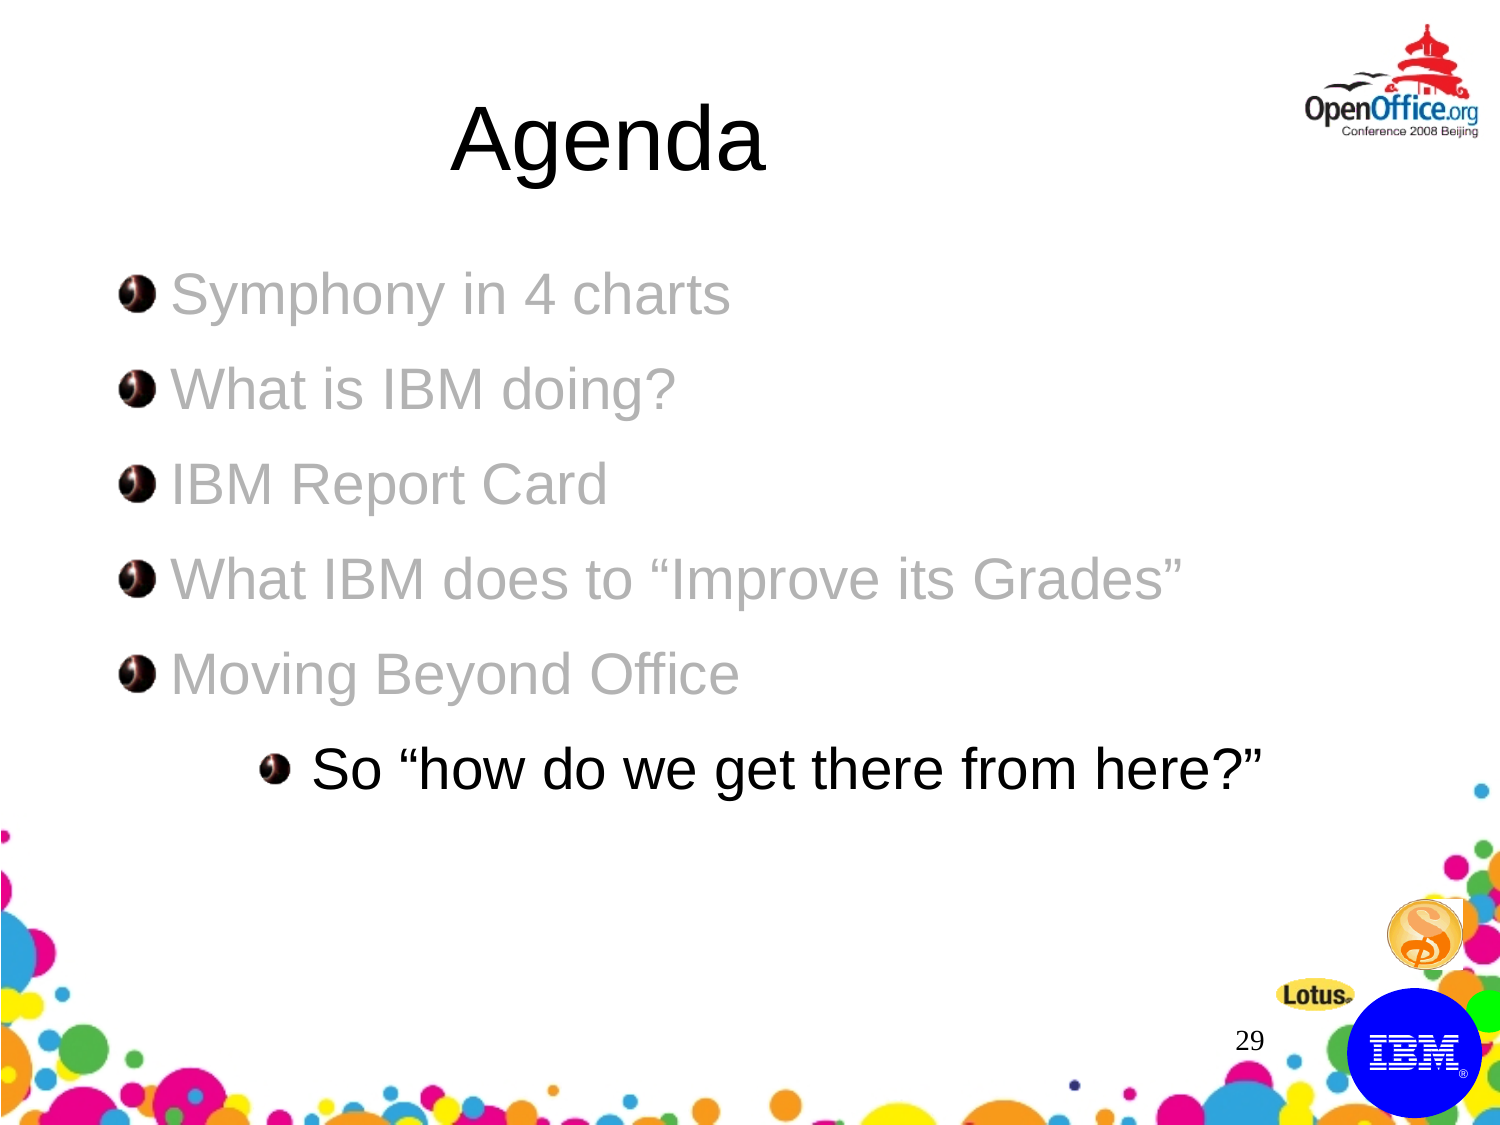

# Agenda
Symphony in 4 charts
What is IBM doing?
IBM Report Card
What IBM does to “Improve its Grades”
Moving Beyond Office
So “how do we get there from here?”
29